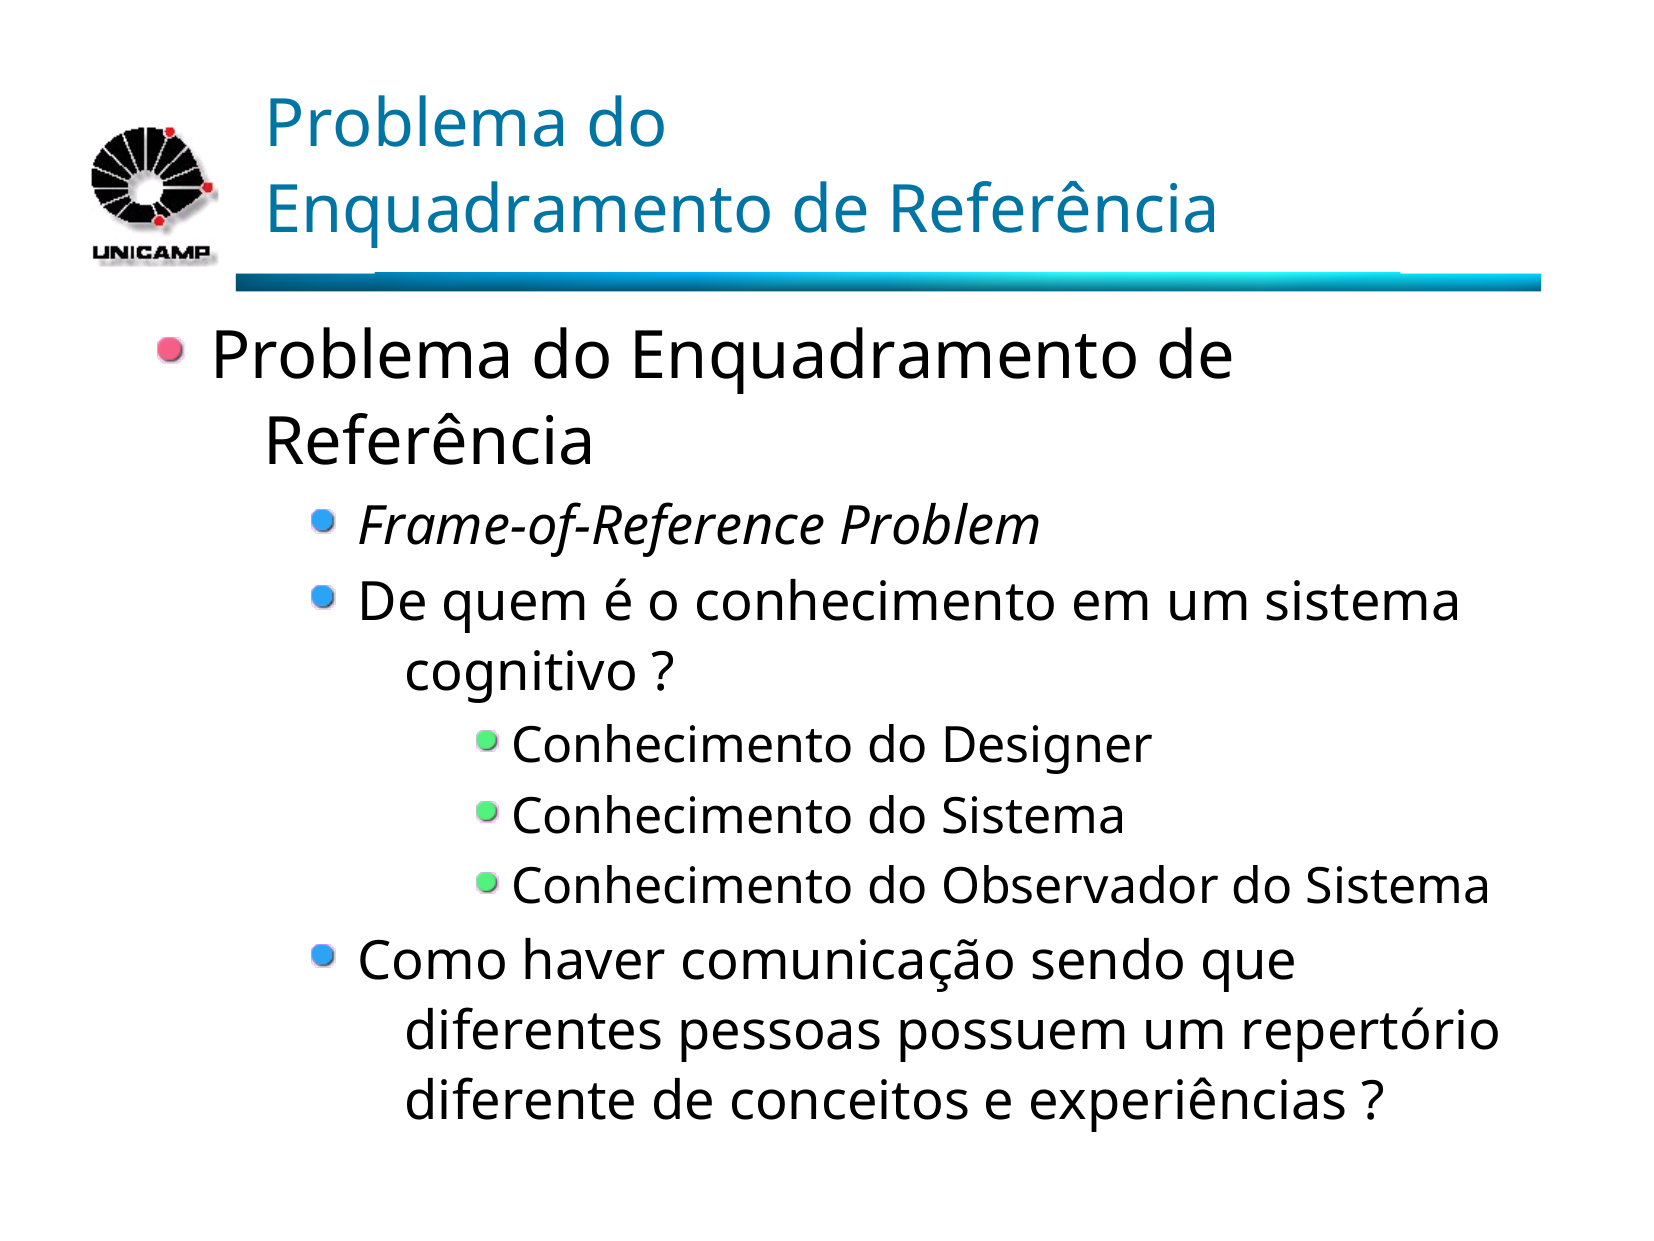

# Problema do Enquadramento de Referência
Problema do Enquadramento de Referência
Frame-of-Reference Problem
De quem é o conhecimento em um sistema cognitivo ?
Conhecimento do Designer
Conhecimento do Sistema
Conhecimento do Observador do Sistema
Como haver comunicação sendo que diferentes pessoas possuem um repertório diferente de conceitos e experiências ?